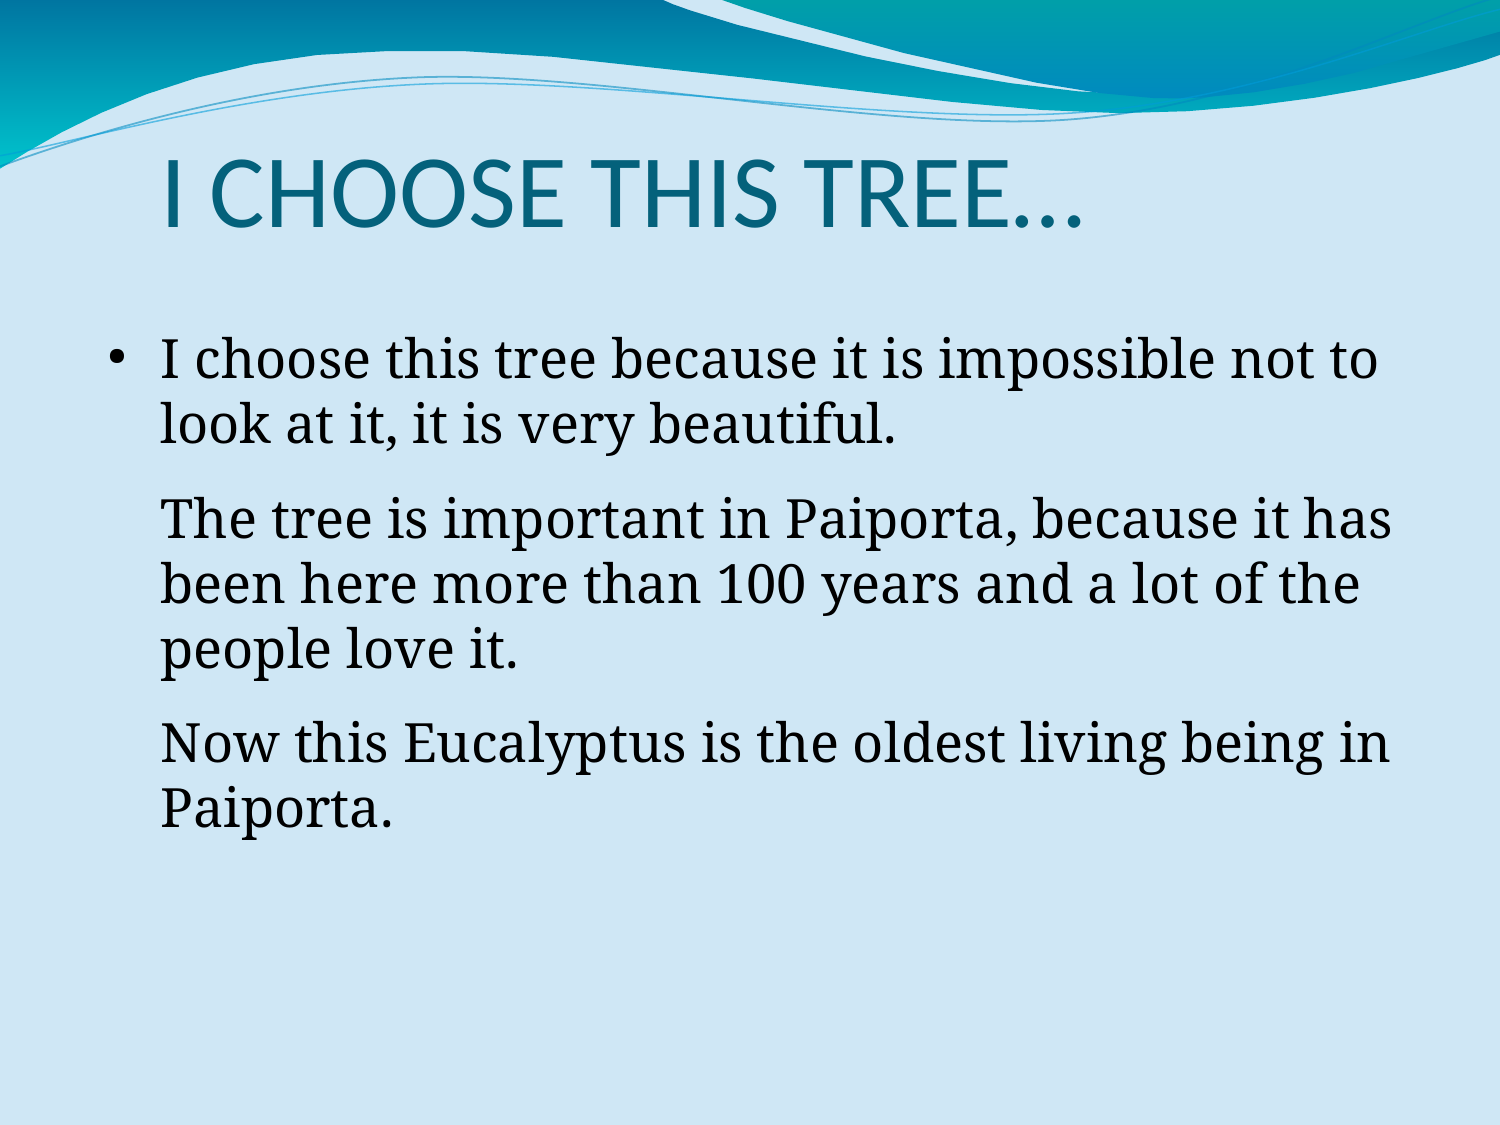

# I CHOOSE THIS TREE…
I choose this tree because it is impossible not to look at it, it is very beautiful.
The tree is important in Paiporta, because it has been here more than 100 years and a lot of the people love it.
Now this Eucalyptus is the oldest living being in Paiporta.